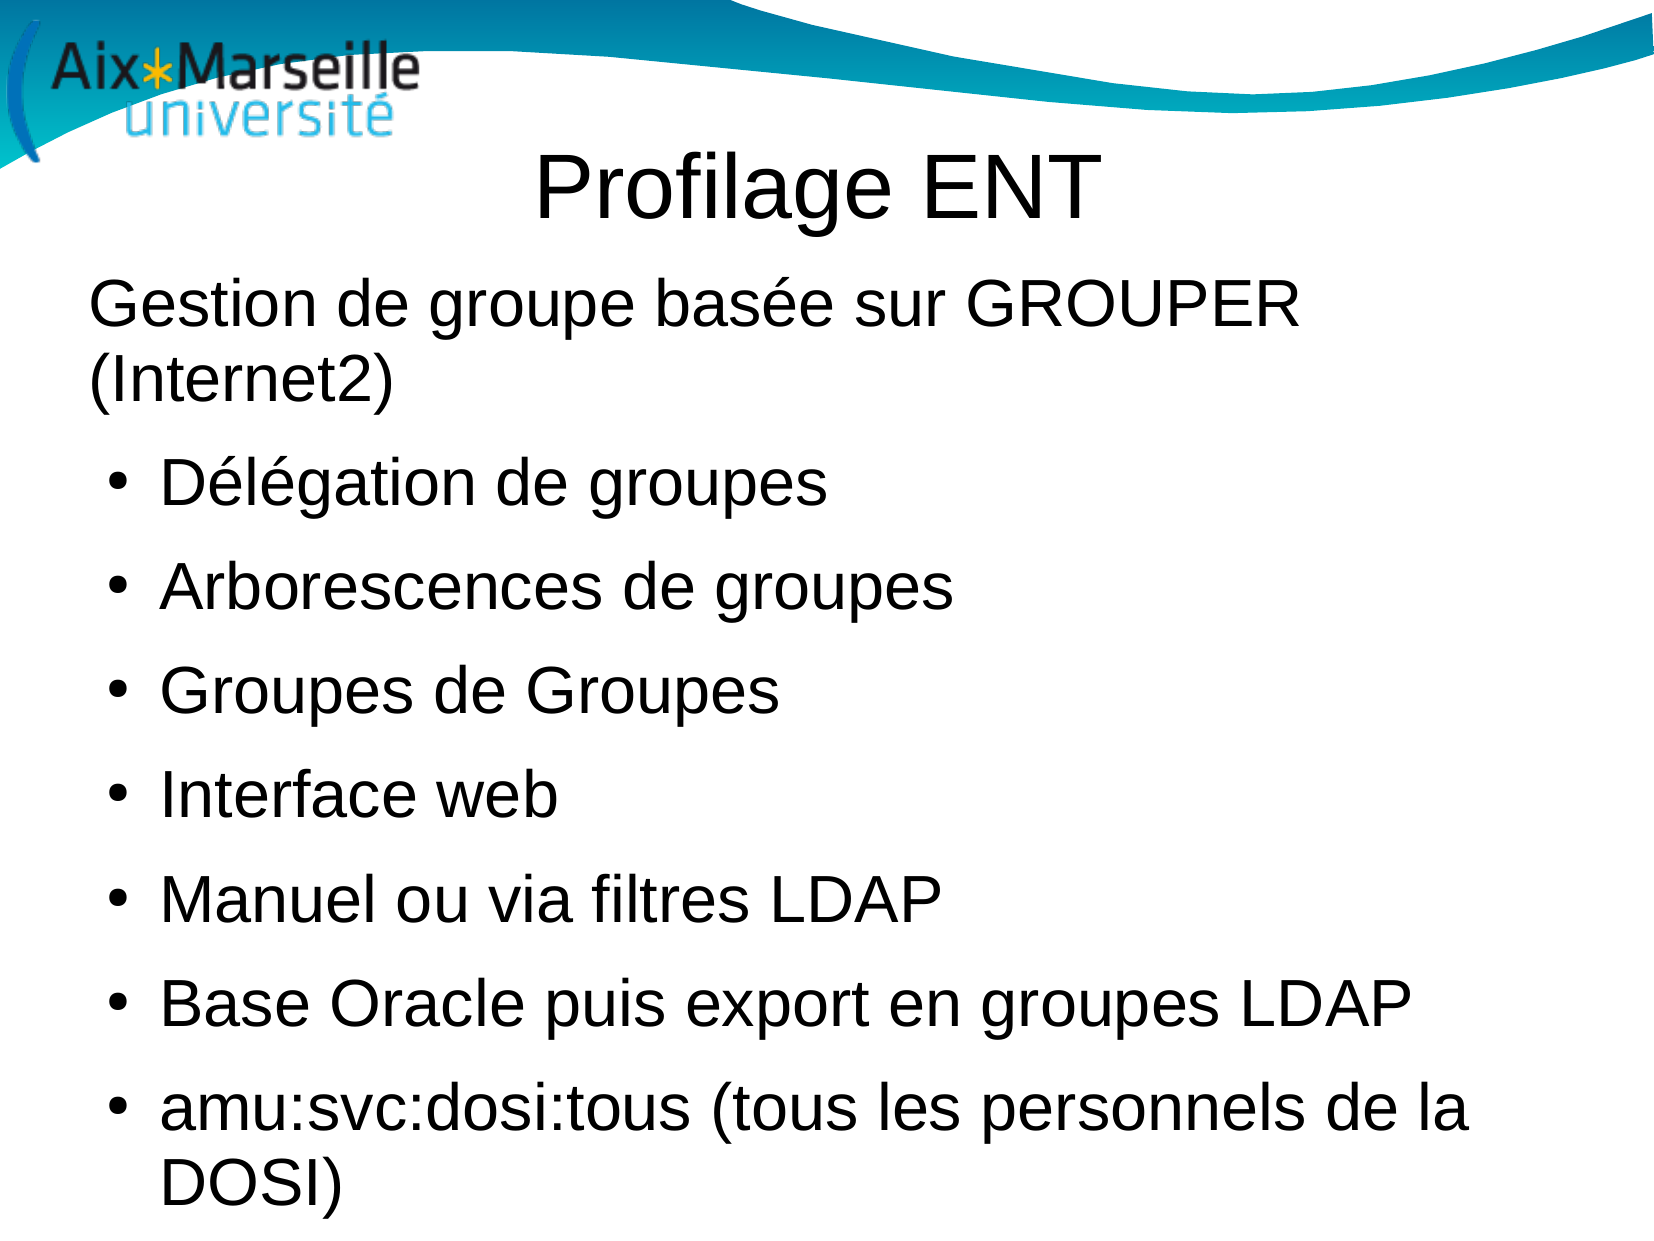

# Profilage ENT
Gestion de groupe basée sur GROUPER (Internet2)
Délégation de groupes
Arborescences de groupes
Groupes de Groupes
Interface web
Manuel ou via filtres LDAP
Base Oracle puis export en groupes LDAP
amu:svc:dosi:tous (tous les personnels de la DOSI)